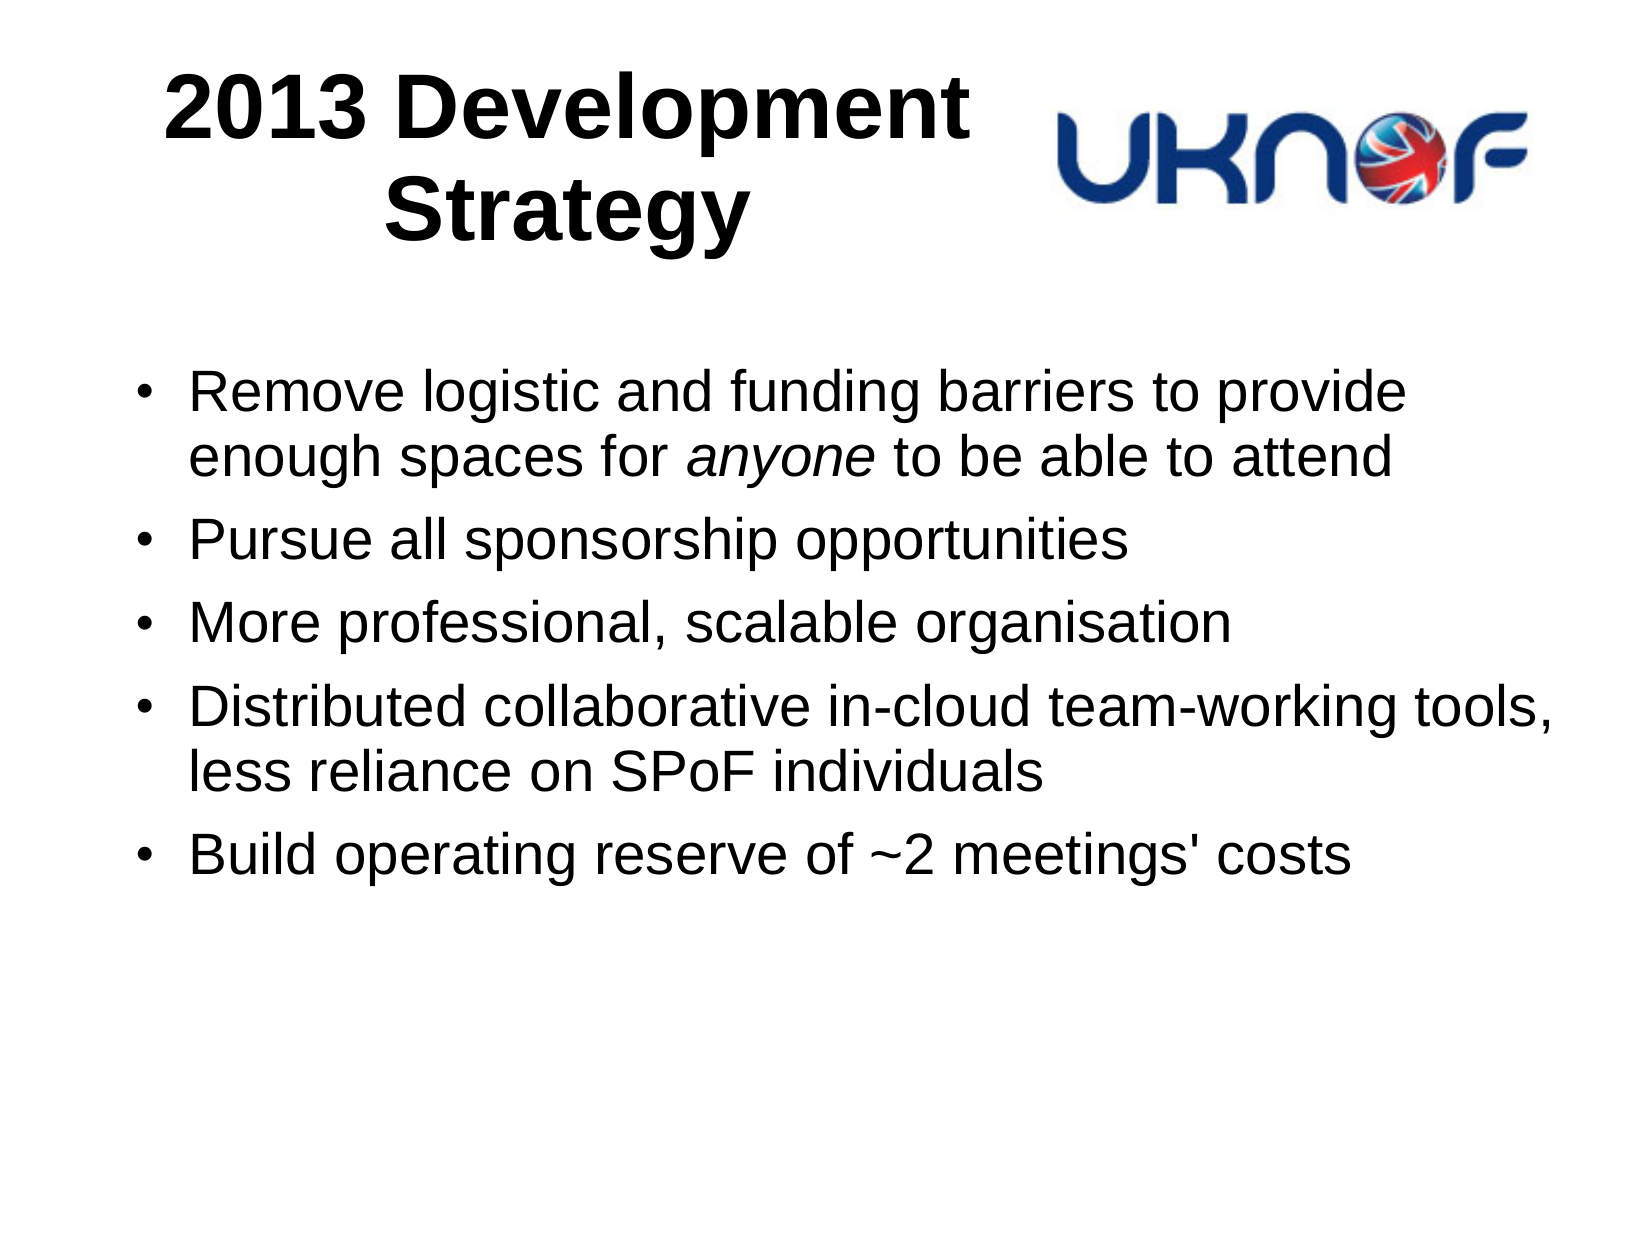

# 2013 Development Strategy
Remove logistic and funding barriers to provide enough spaces for anyone to be able to attend
Pursue all sponsorship opportunities
More professional, scalable organisation
Distributed collaborative in-cloud team-working tools, less reliance on SPoF individuals
Build operating reserve of ~2 meetings' costs